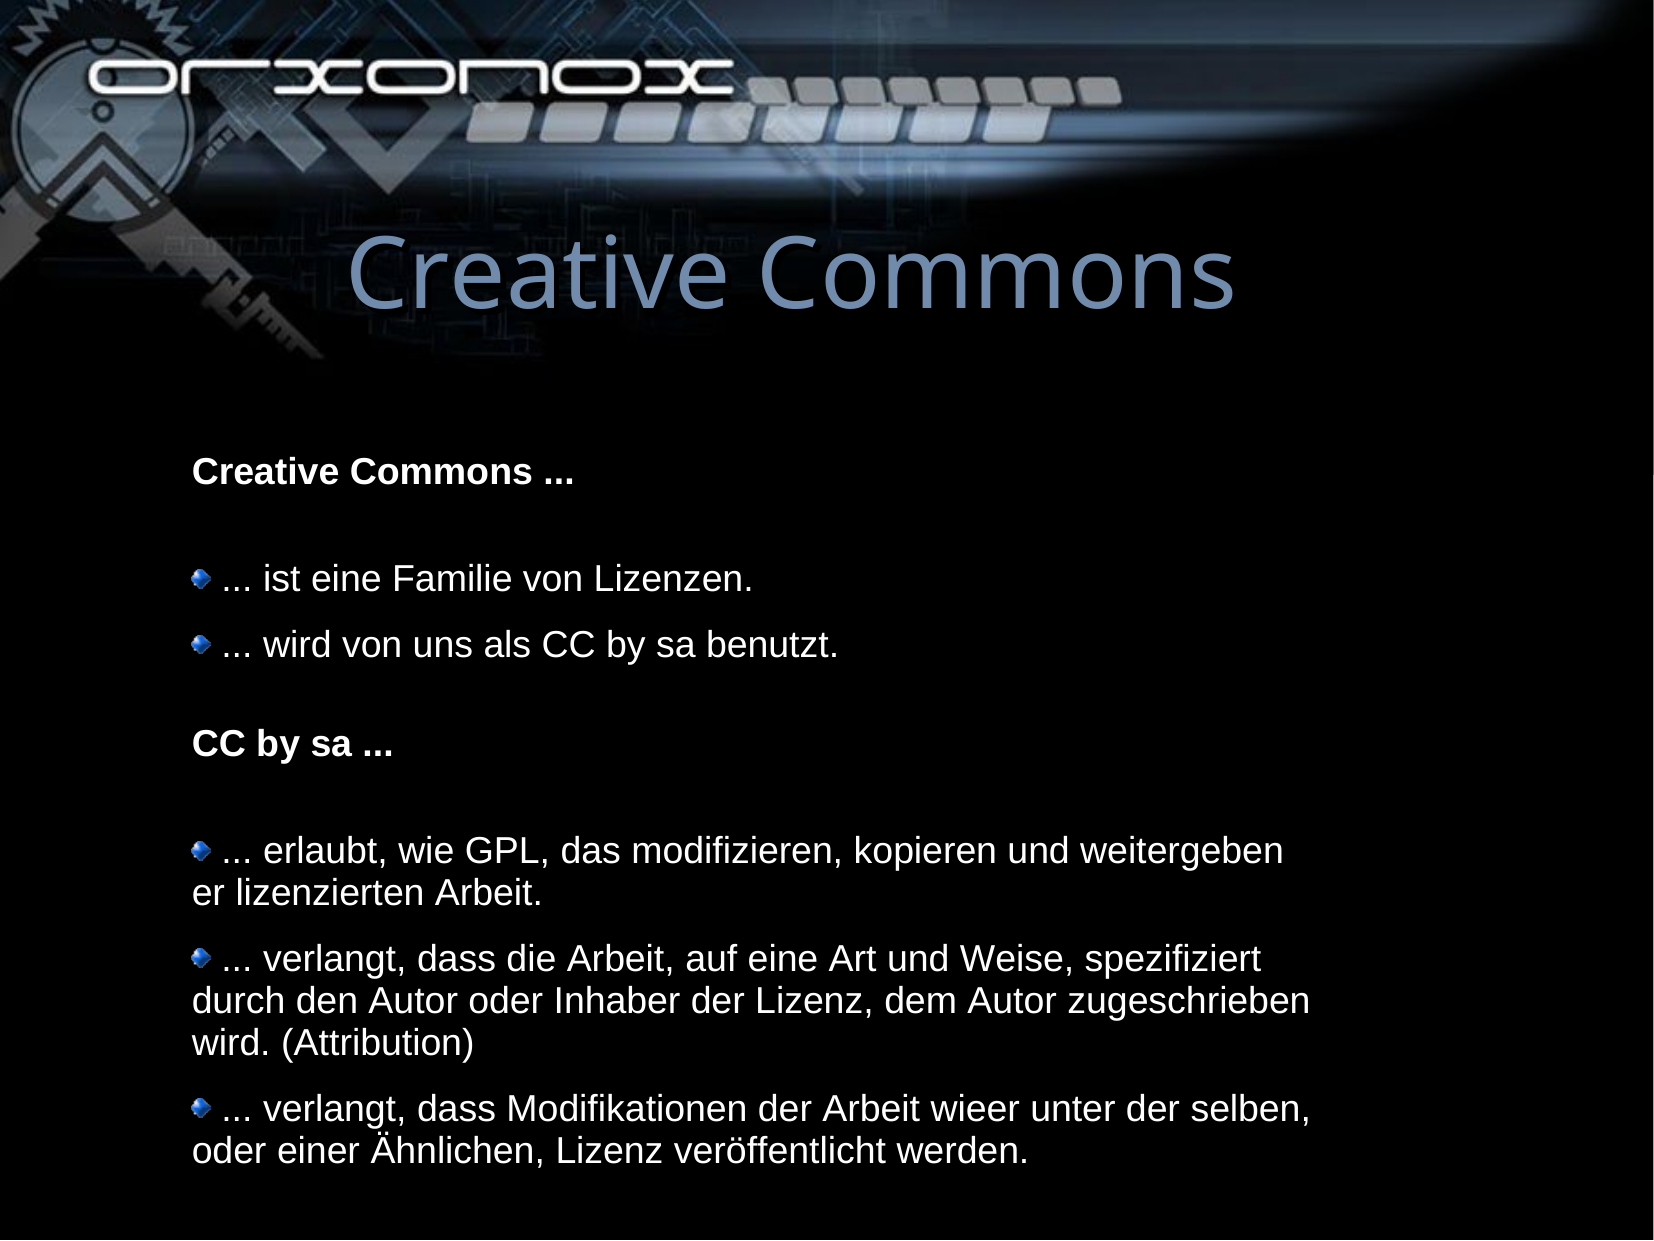

Creative Commons
Creative Commons ...
 ... ist eine Familie von Lizenzen.
 ... wird von uns als CC by sa benutzt.
CC by sa ...
 ... erlaubt, wie GPL, das modifizieren, kopieren und weitergeben er lizenzierten Arbeit.
 ... verlangt, dass die Arbeit, auf eine Art und Weise, spezifiziert durch den Autor oder Inhaber der Lizenz, dem Autor zugeschrieben wird. (Attribution)
 ... verlangt, dass Modifikationen der Arbeit wieer unter der selben, oder einer Ähnlichen, Lizenz veröffentlicht werden.